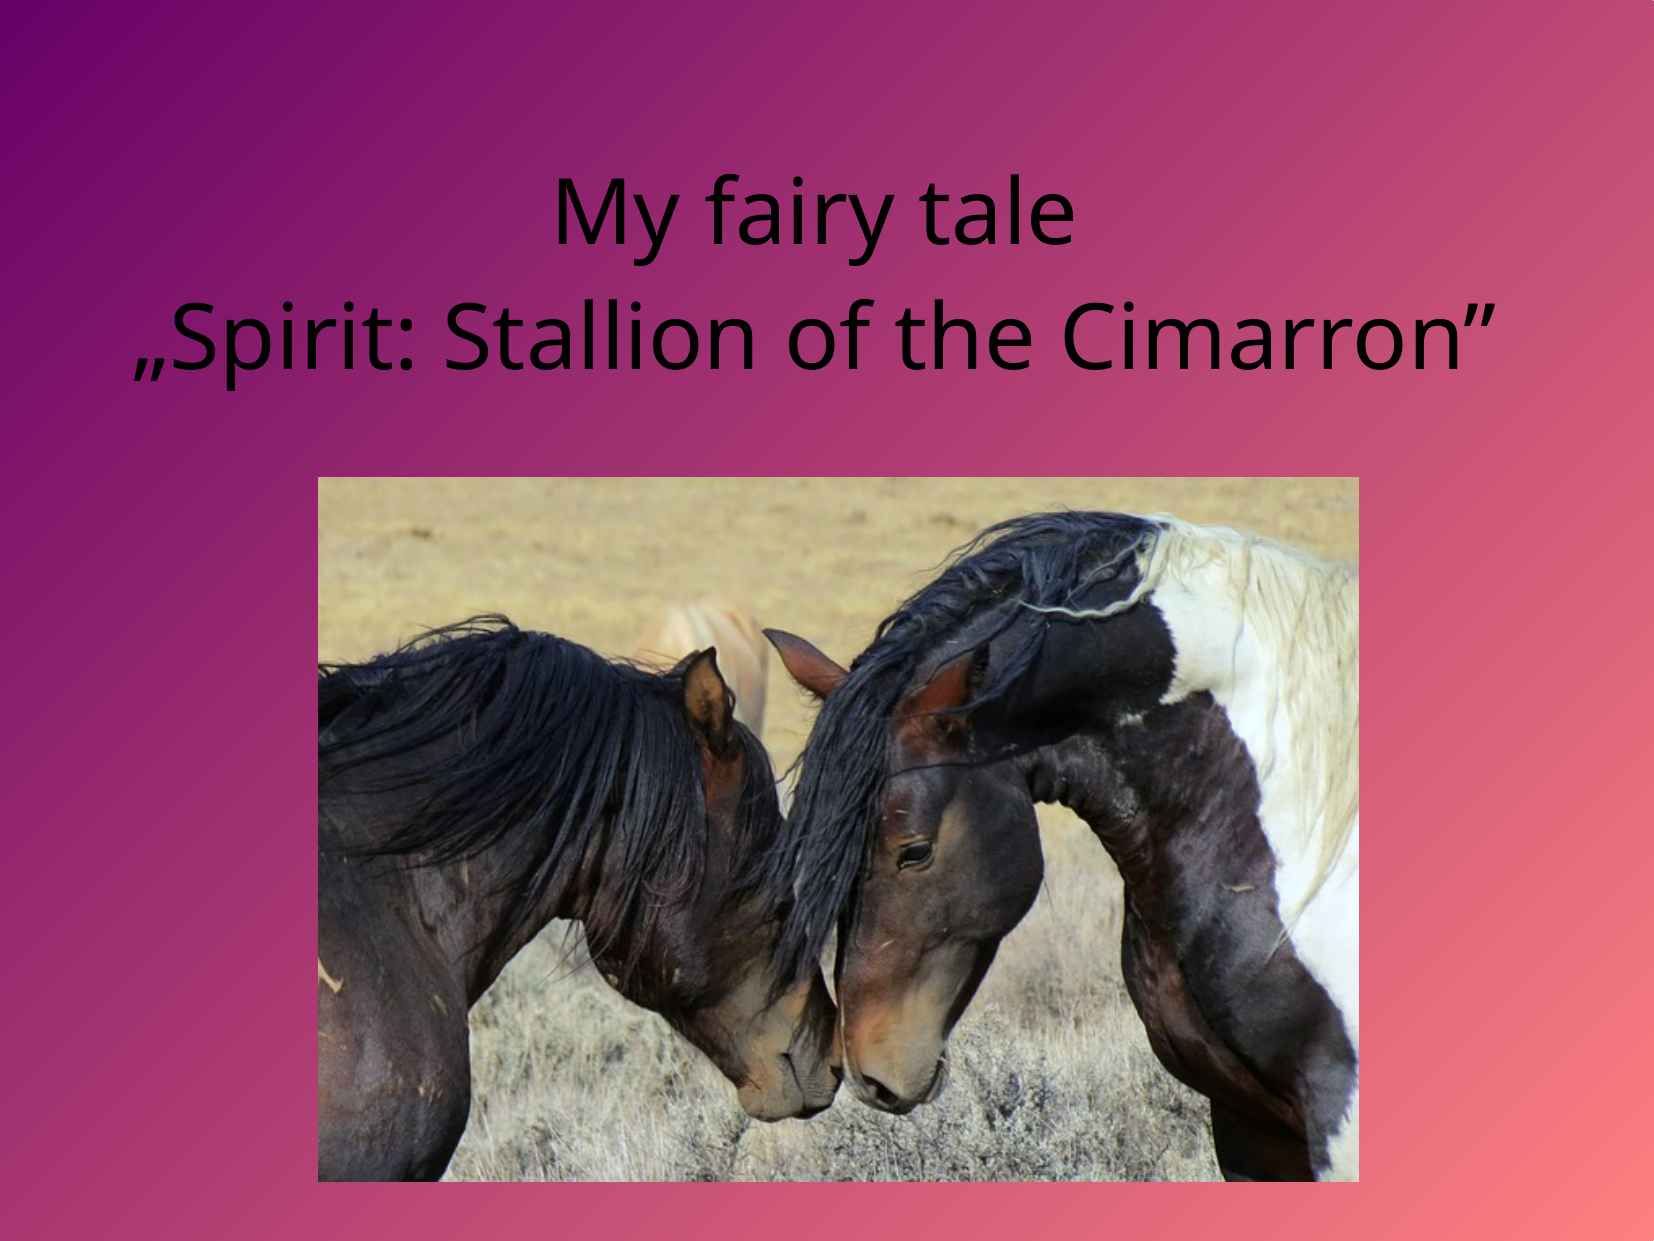

# My fairy tale „Spirit: Stallion of the Cimarron”